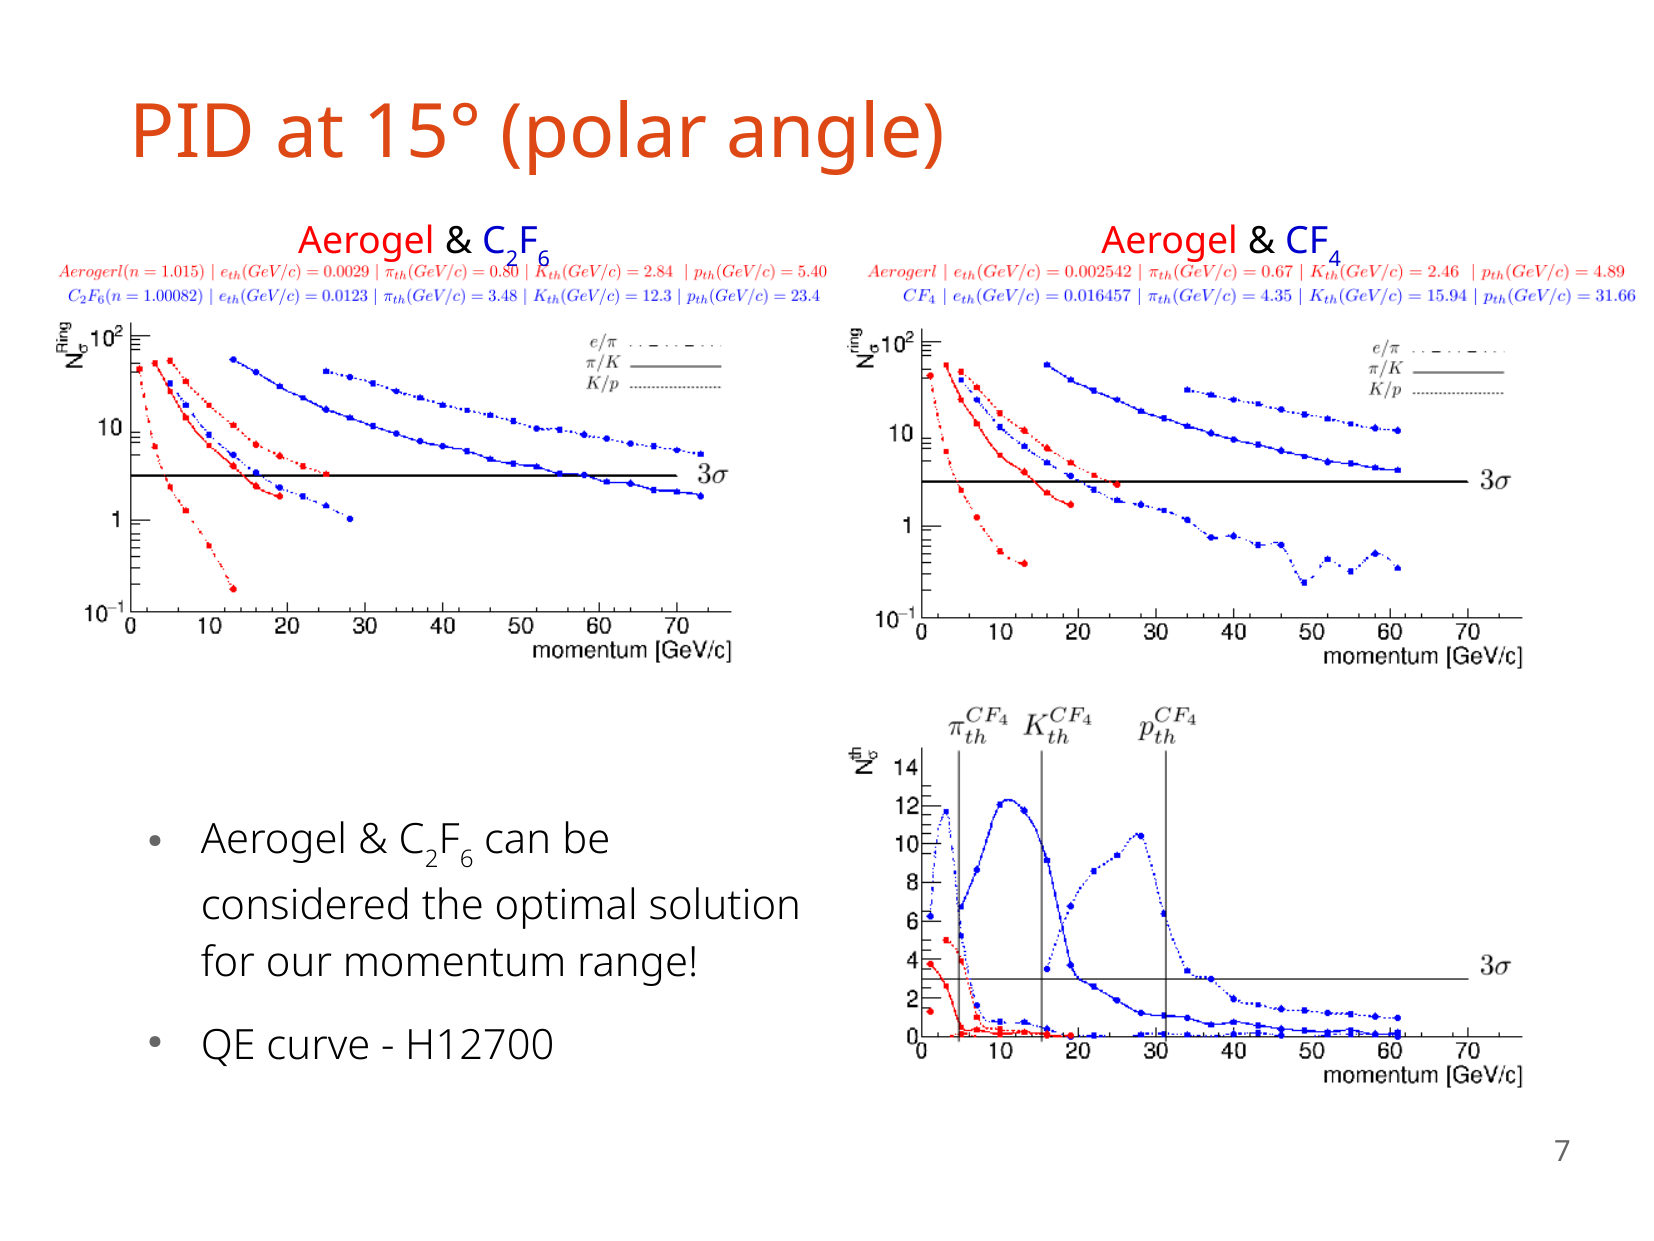

# PID at 15° (polar angle)
Aerogel & C2F6
Aerogel & CF4
Aerogel & C2F6 can be considered the optimal solution for our momentum range!
QE curve - H12700
7